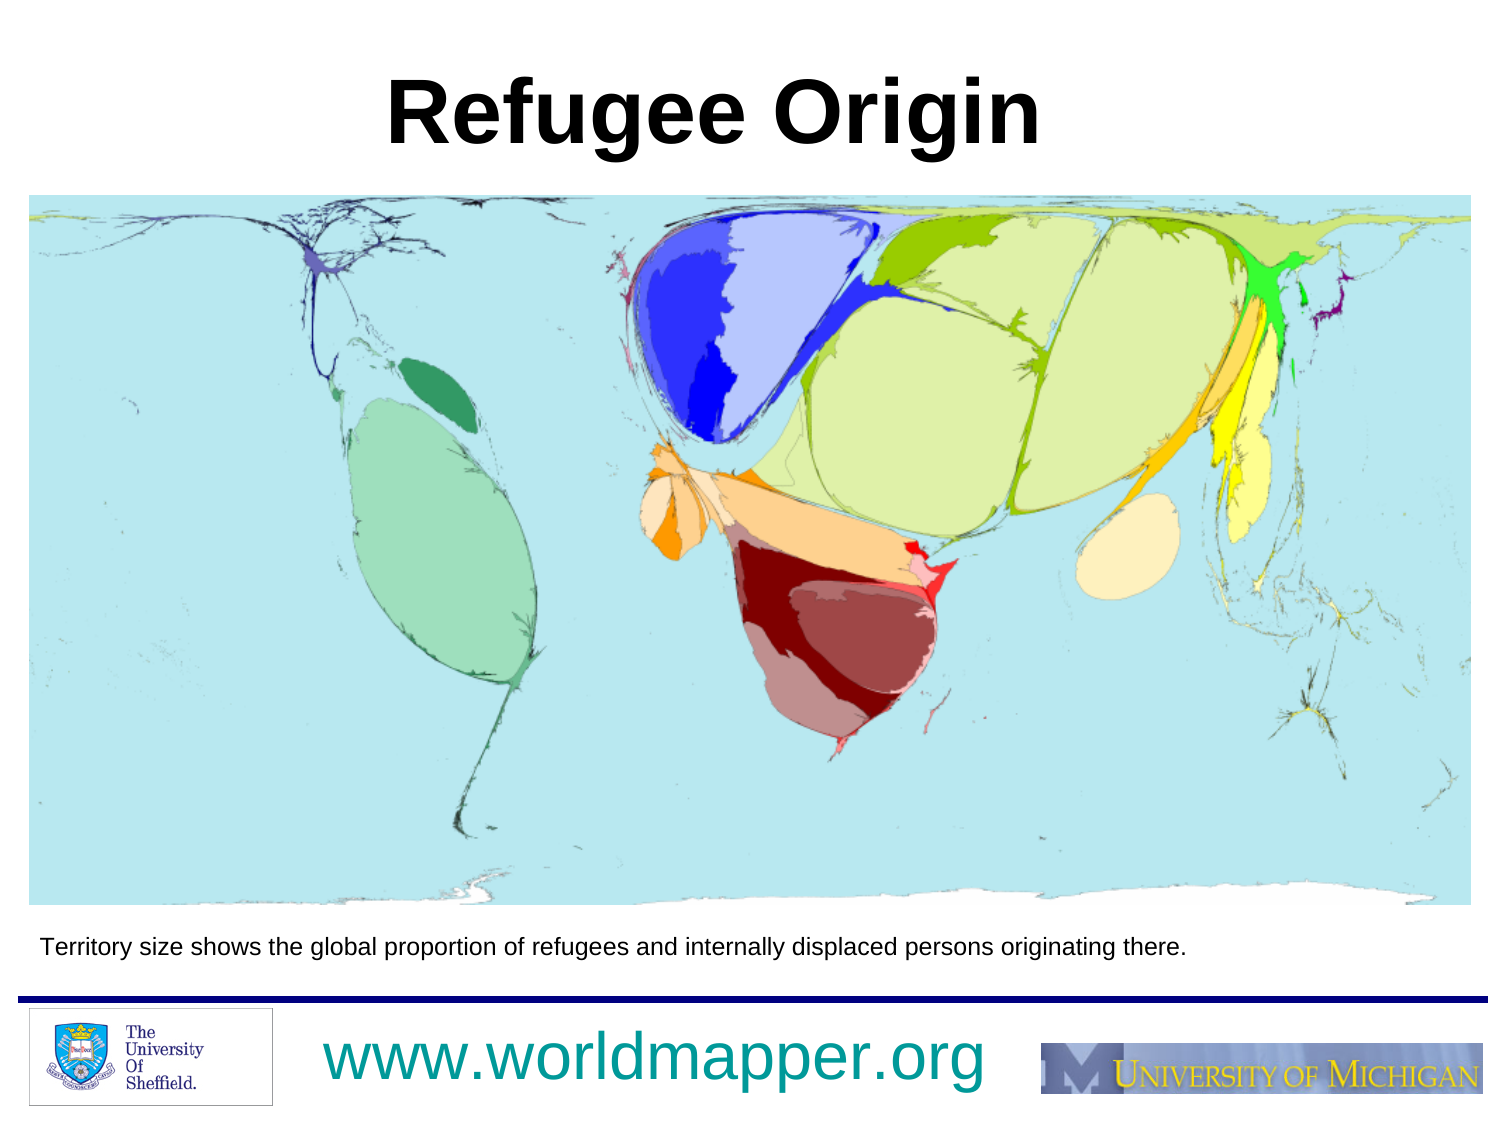

# Refugee Origin
Territory size shows the global proportion of refugees and internally displaced persons originating there.